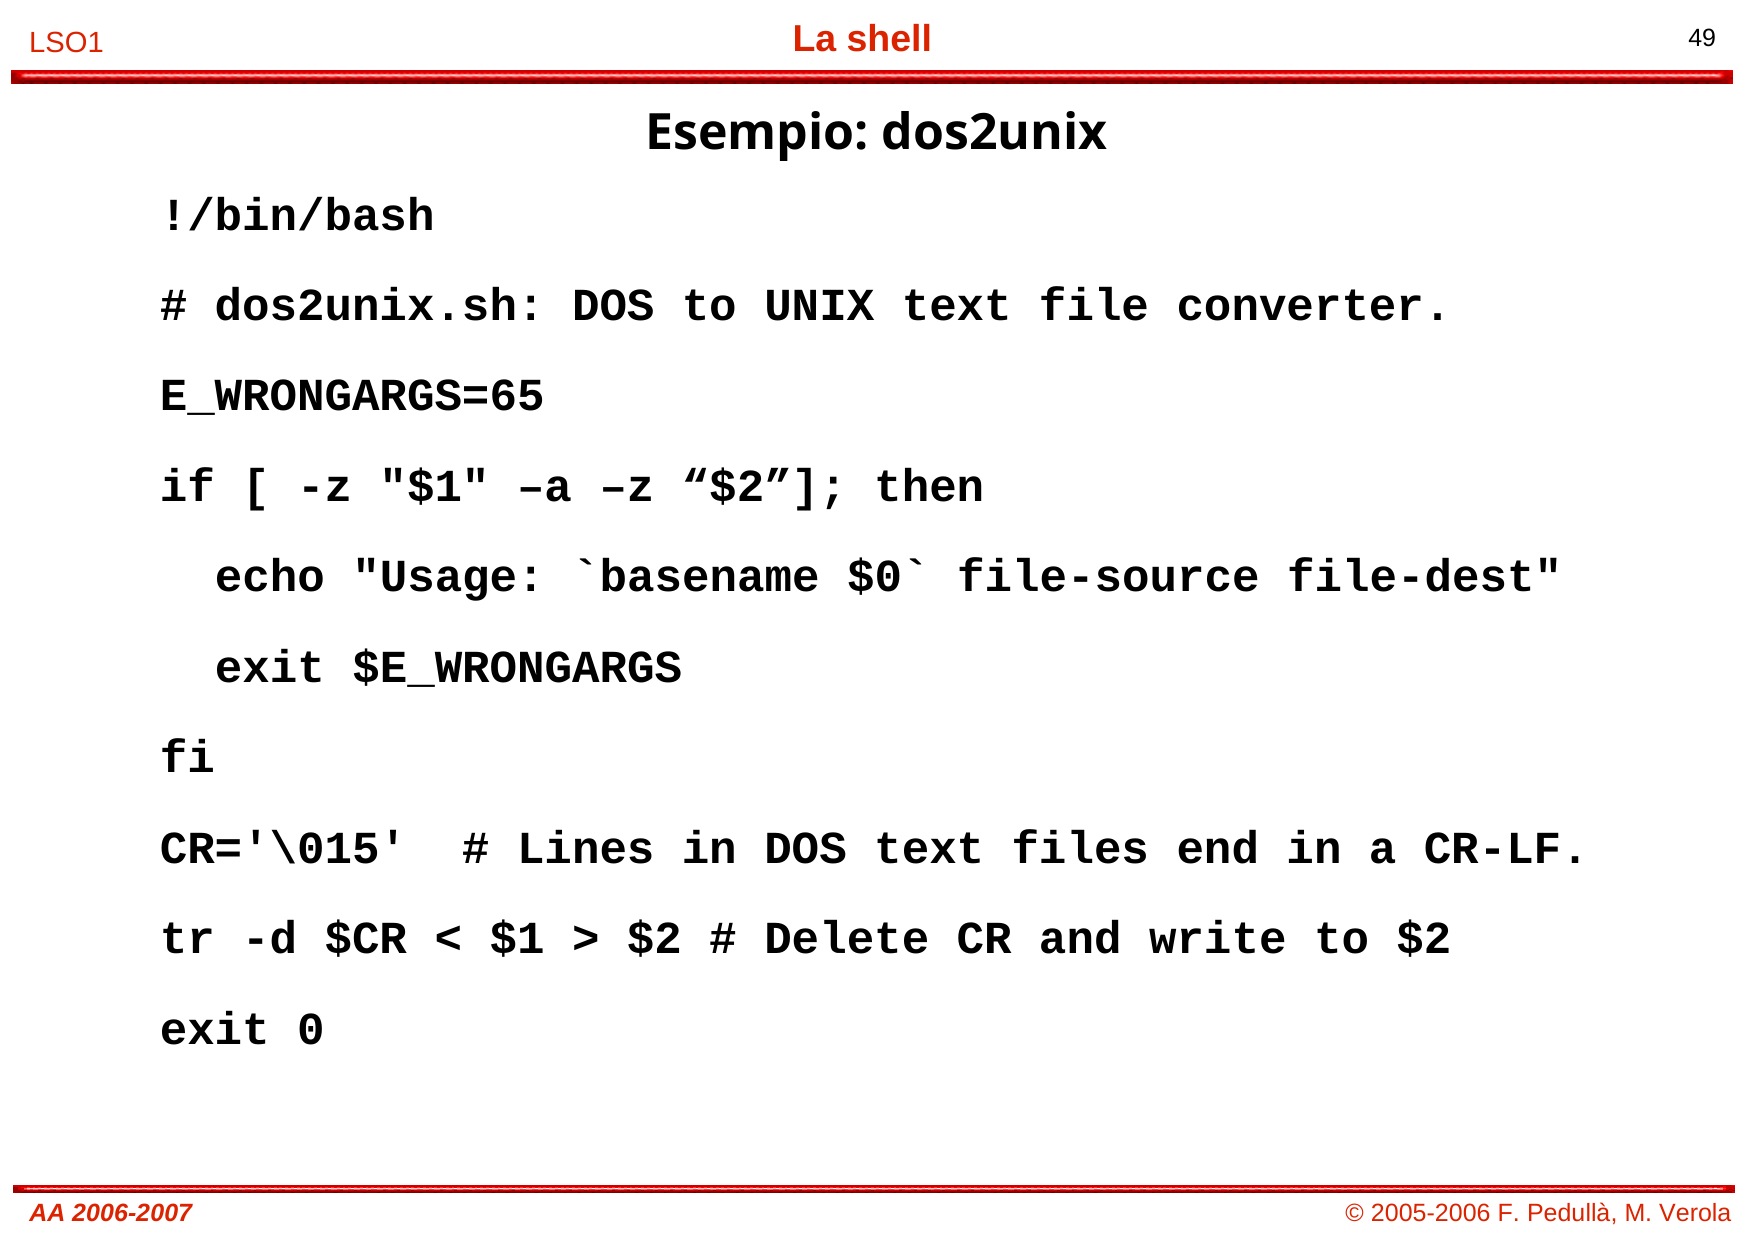

# Esempio: dos2unix
!/bin/bash
# dos2unix.sh: DOS to UNIX text file converter.
E_WRONGARGS=65
if [ -z "$1" –a –z “$2”]; then
 echo "Usage: `basename $0` file-source file-dest"
 exit $E_WRONGARGS
fi
CR='\015' # Lines in DOS text files end in a CR-LF.
tr -d $CR < $1 > $2 # Delete CR and write to $2
exit 0